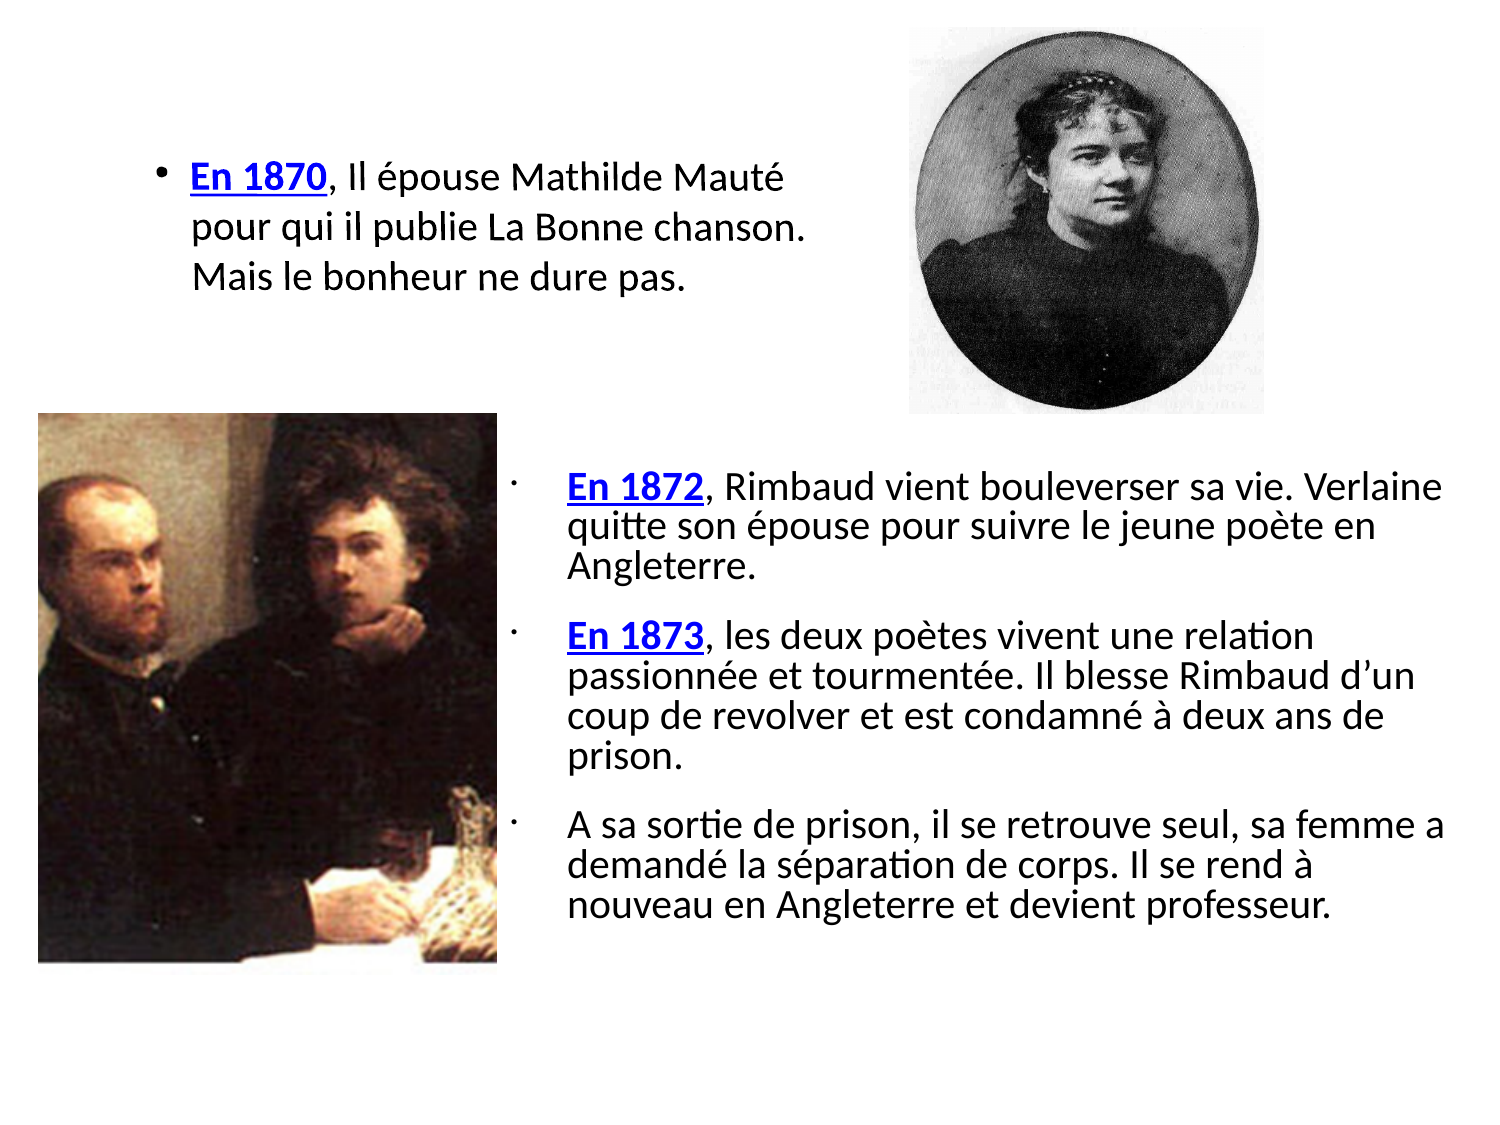

En 1870, Il épouse Mathilde Mauté pour qui il publie La Bonne chanson. Mais le bonheur ne dure pas.
# En 1872, Rimbaud vient bouleverser sa vie. Verlaine quitte son épouse pour suivre le jeune poète en Angleterre.
En 1873, les deux poètes vivent une relation passionnée et tourmentée. Il blesse Rimbaud d’un coup de revolver et est condamné à deux ans de prison.
A sa sortie de prison, il se retrouve seul, sa femme a demandé la séparation de corps. Il se rend à nouveau en Angleterre et devient professeur.